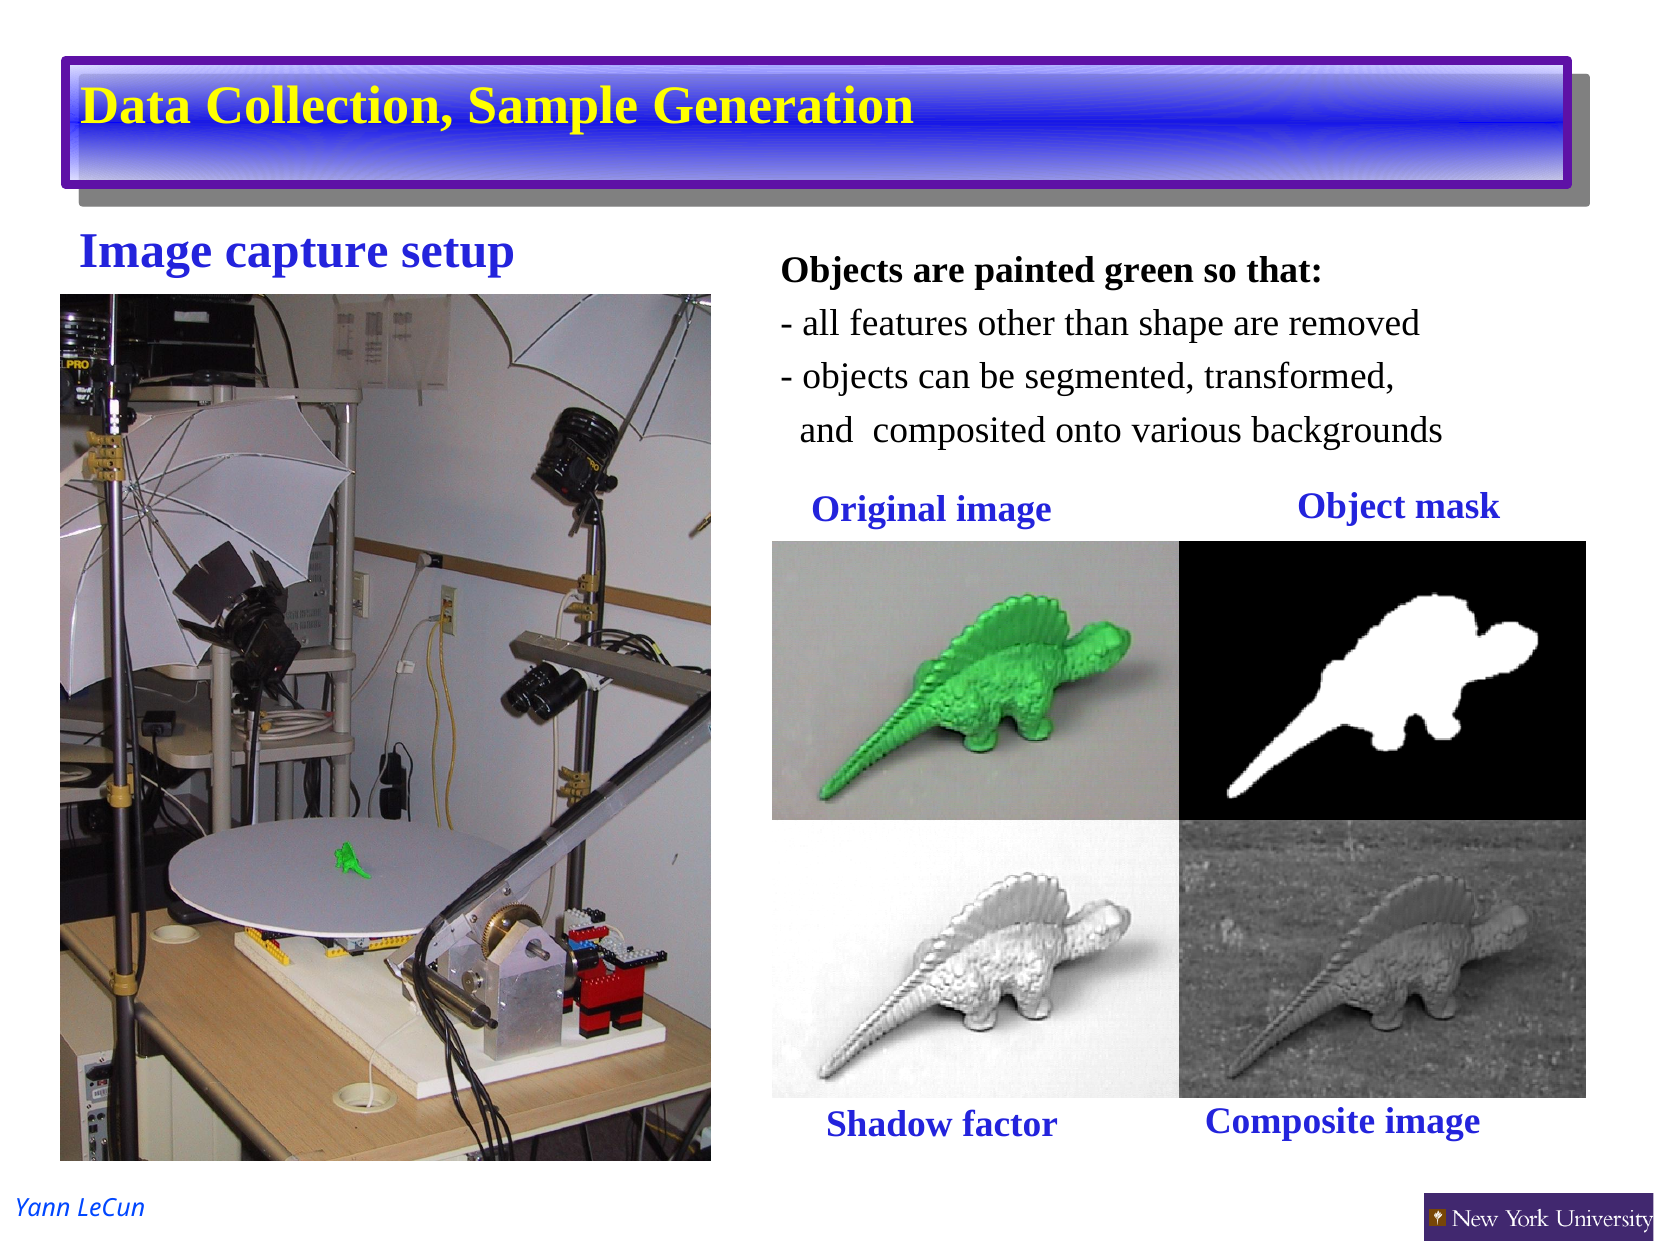

Data Collection, Sample Generation
Image capture setup
Objects are painted green so that:
- all features other than shape are removed
- objects can be segmented, transformed,
 and composited onto various backgrounds
Object mask
Original image
Composite image
Shadow factor